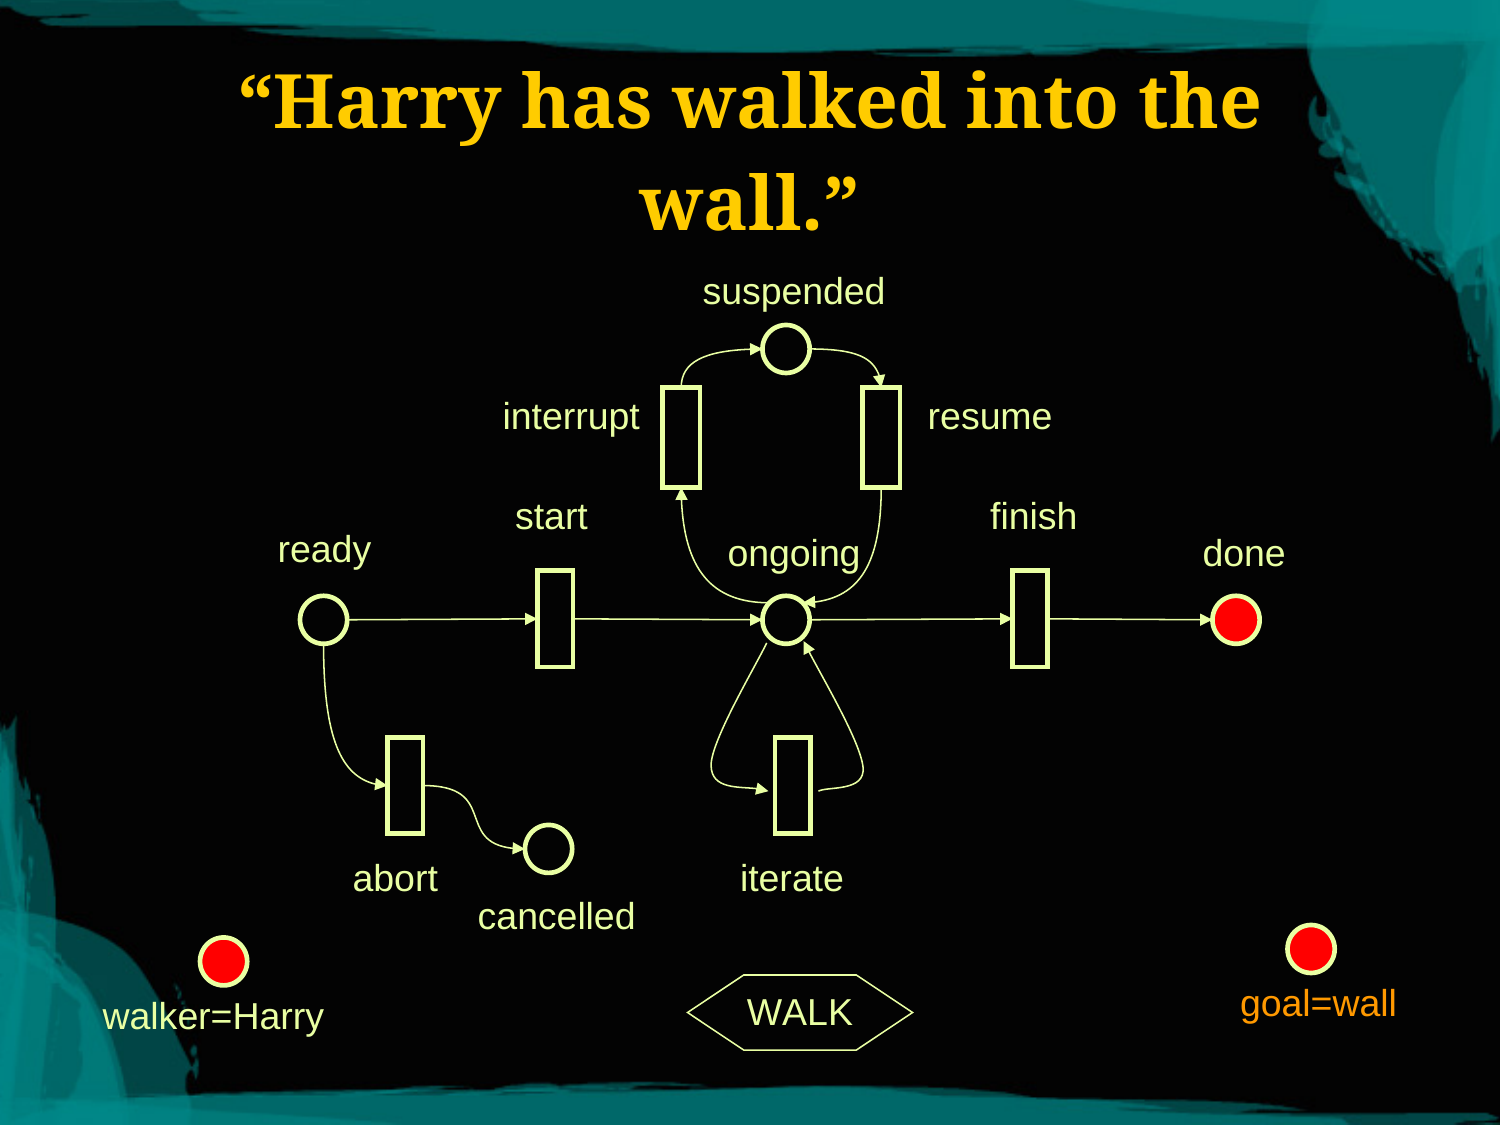

# “Harry has walked into the wall.”
suspended
interrupt
resume
start
finish
ready
ongoing
done
abort
iterate
cancelled
goal=wall
walker=Harry
WALK